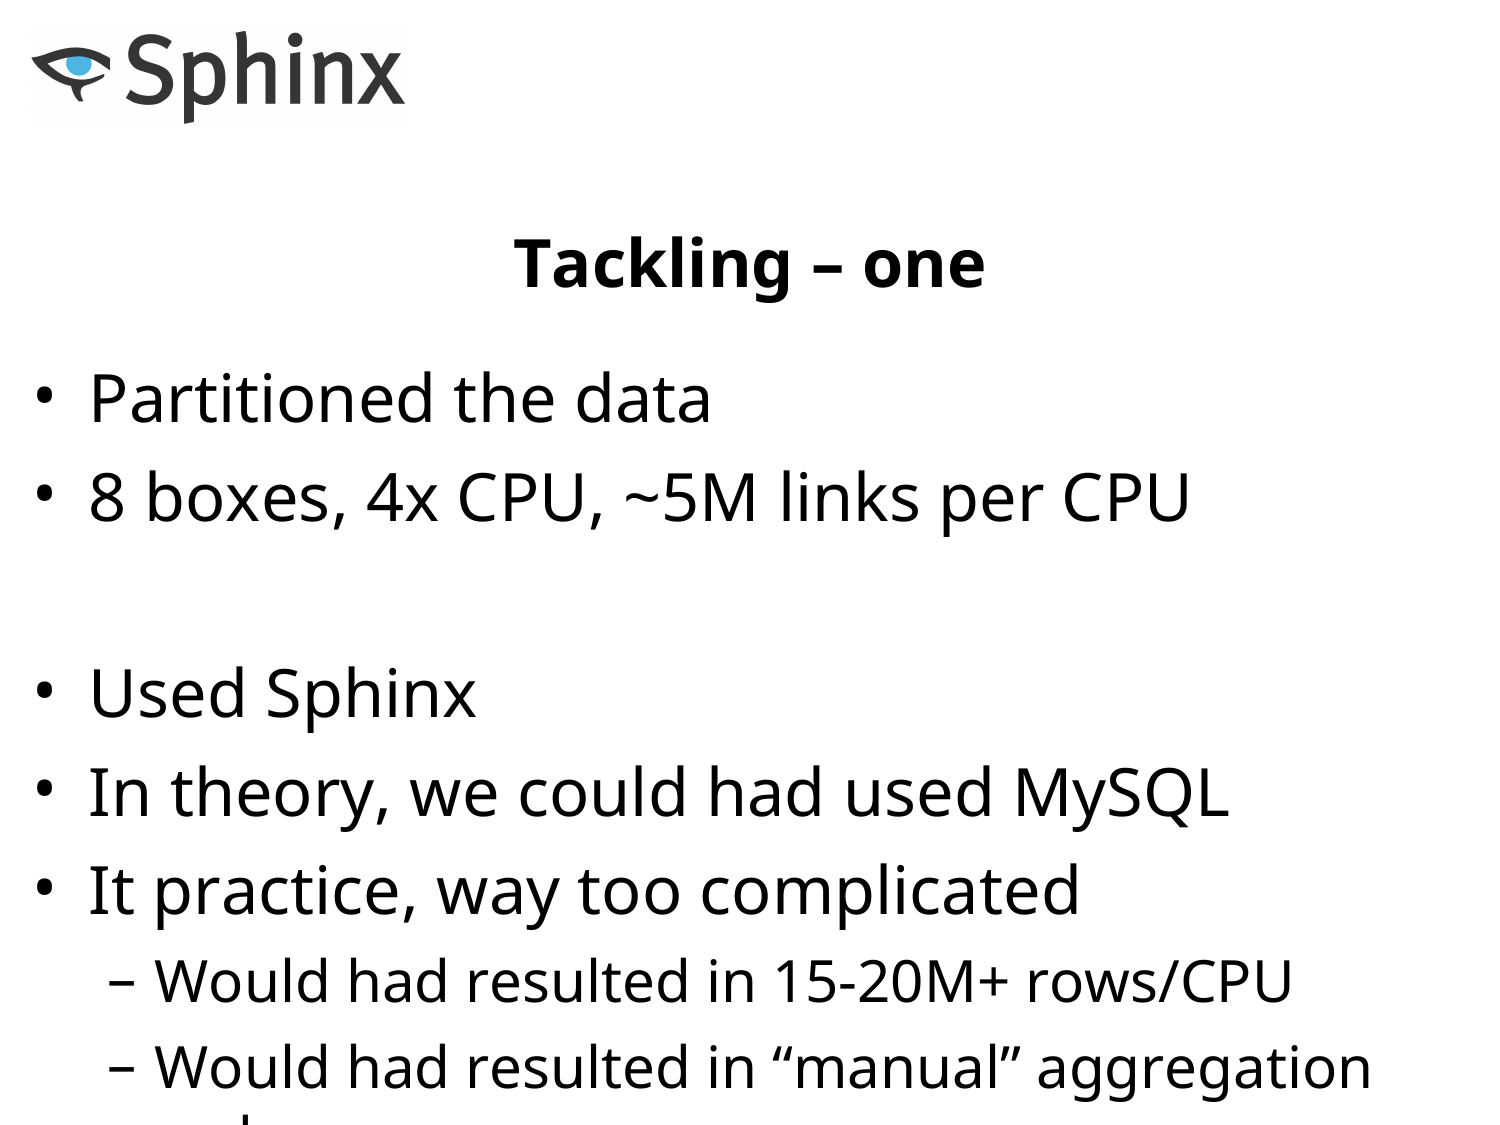

# Tackling – one
Partitioned the data
8 boxes, 4x CPU, ~5M links per CPU
Used Sphinx
In theory, we could had used MySQL
It practice, way too complicated
Would had resulted in 15-20M+ rows/CPU
Would had resulted in “manual” aggregation code